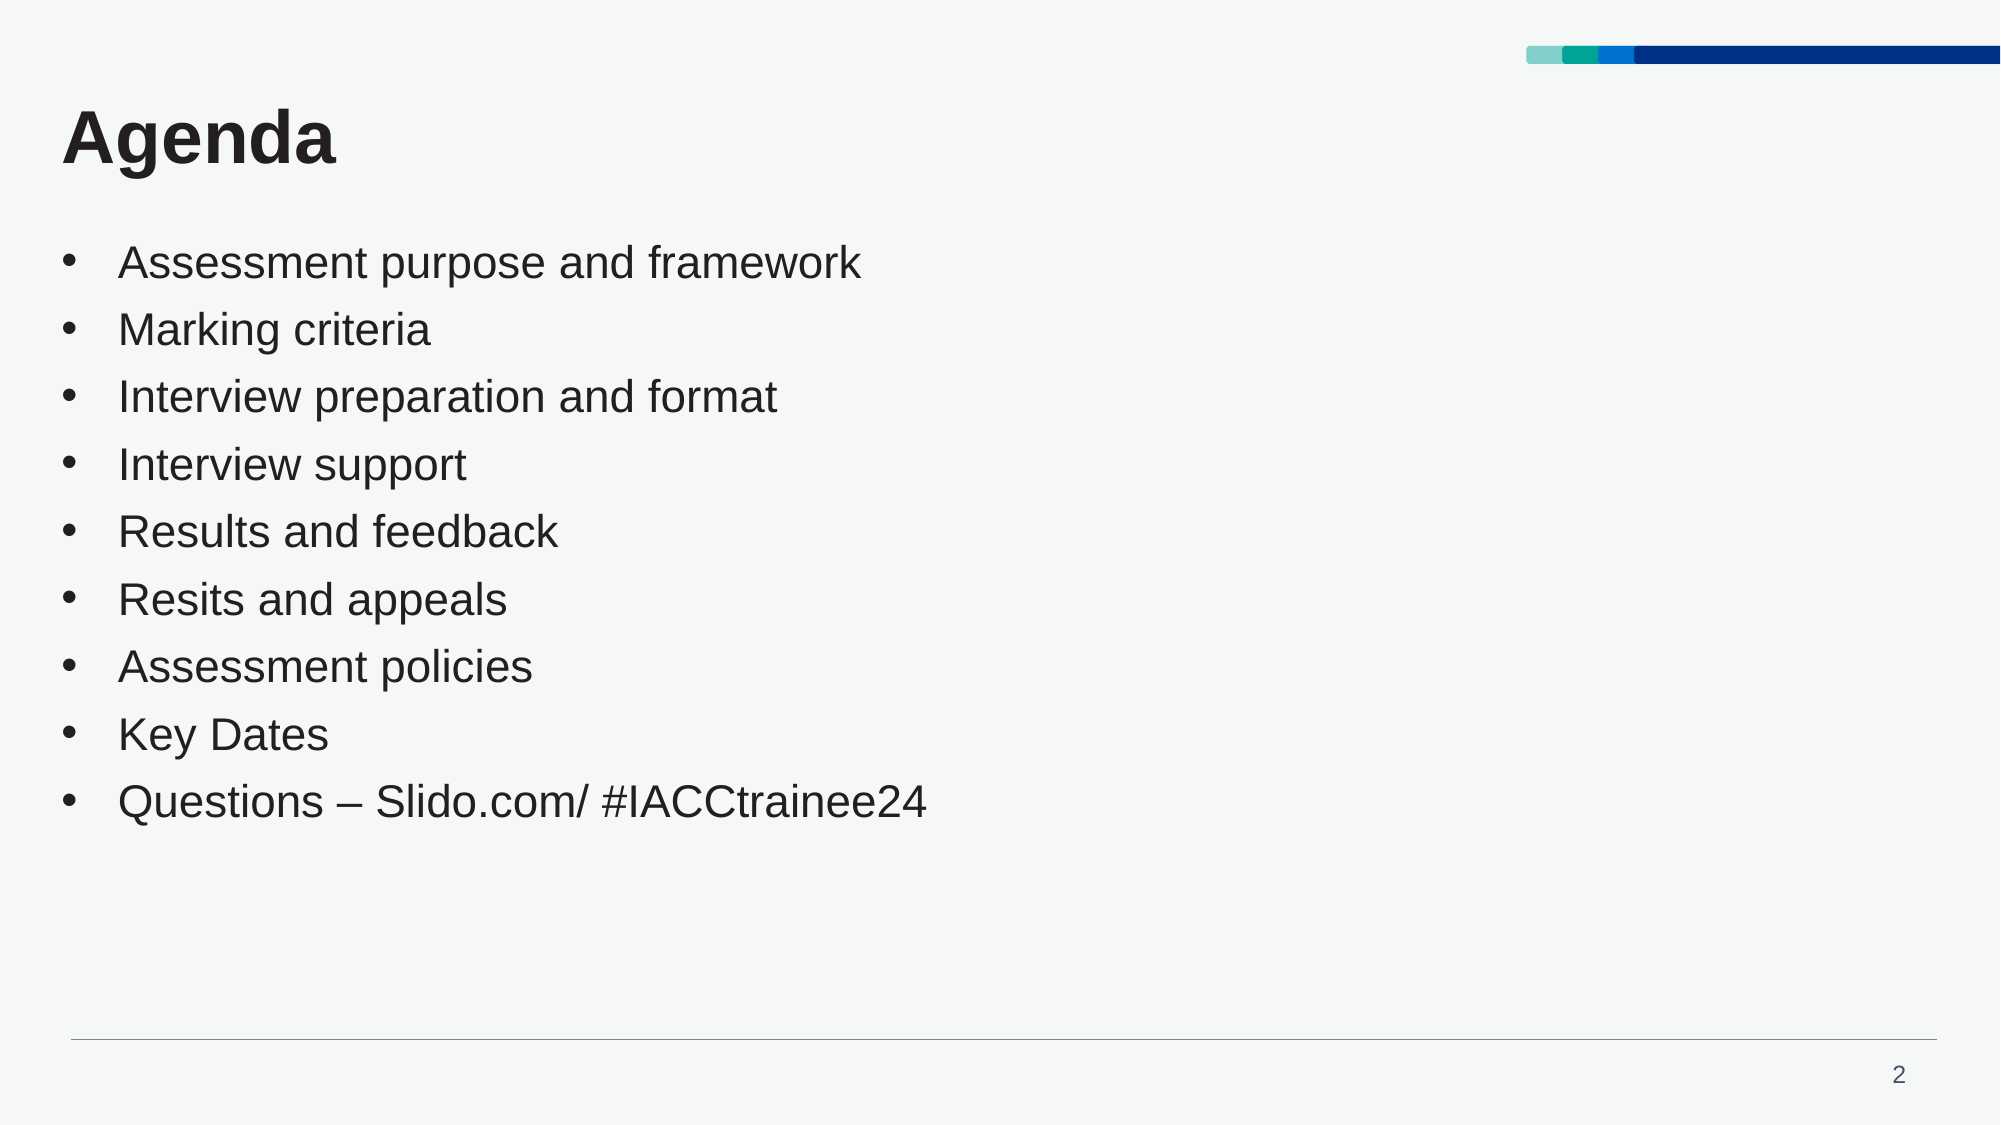

# Agenda
Assessment purpose and framework
Marking criteria
Interview preparation and format
Interview support
Results and feedback
Resits and appeals
Assessment policies
Key Dates
Questions – Slido.com/ #IACCtrainee24